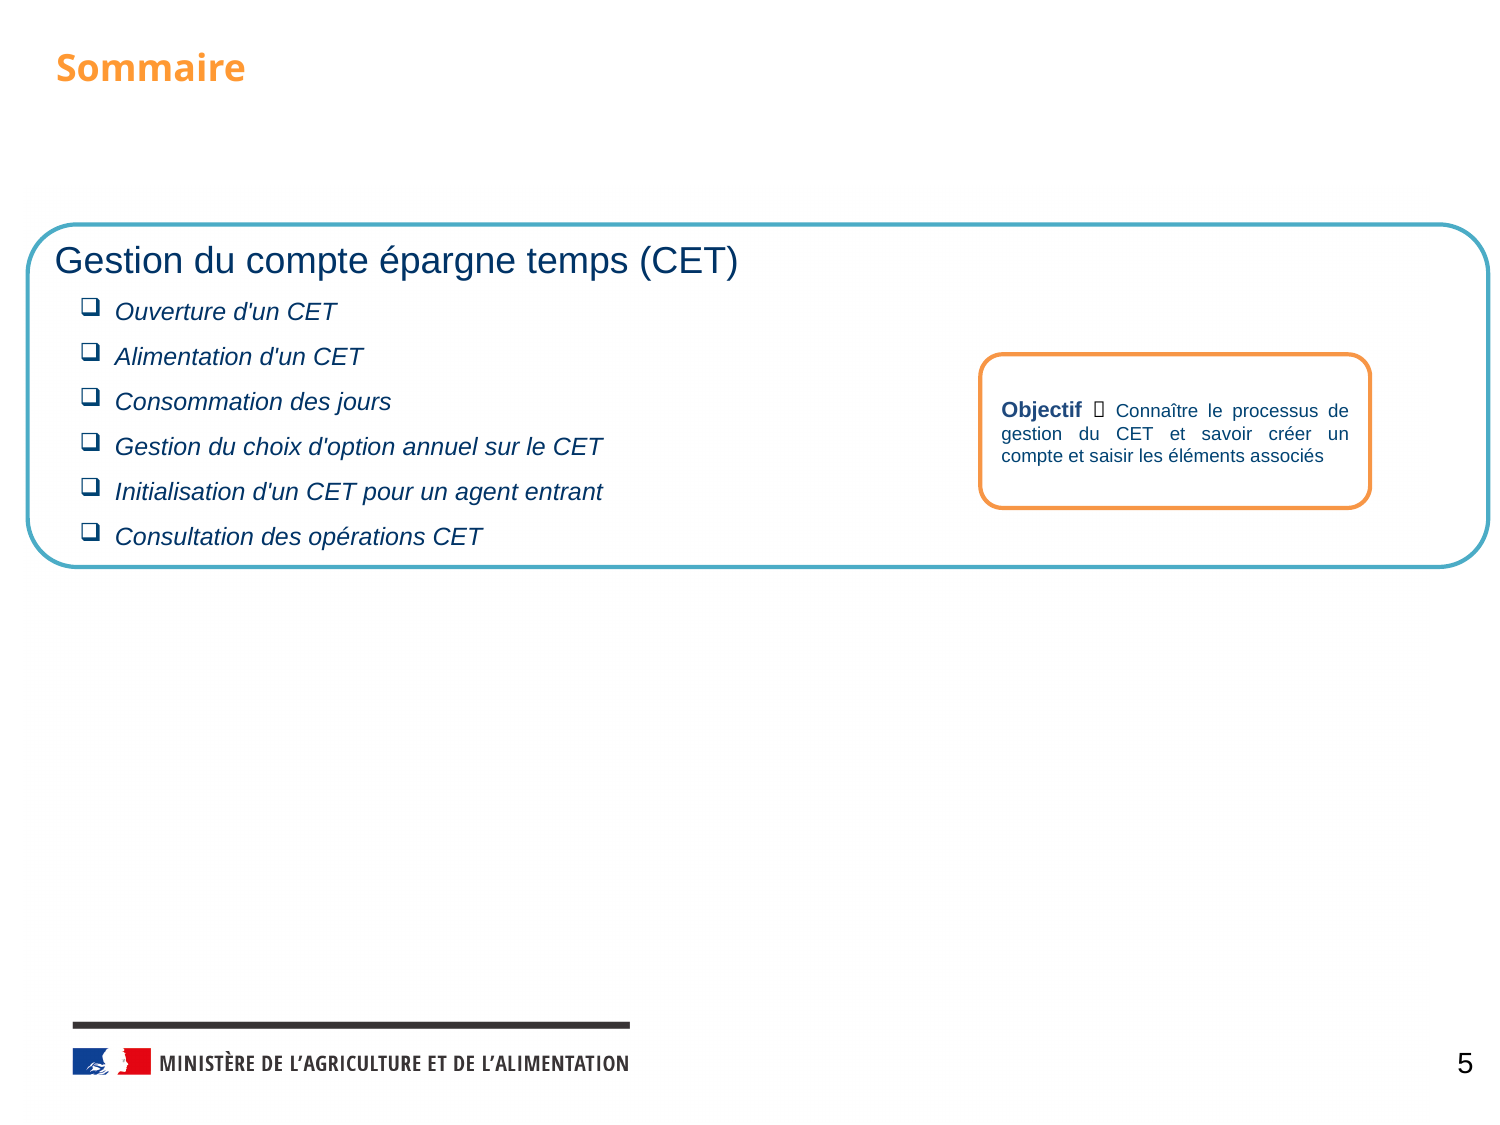

Sommaire
 Gestion du compte épargne temps (CET)
Ouverture d'un CET
Alimentation d'un CET
Consommation des jours
Gestion du choix d'option annuel sur le CET
Initialisation d'un CET pour un agent entrant
Consultation des opérations CET
Objectif  Connaître le processus de gestion du CET et savoir créer un compte et saisir les éléments associés